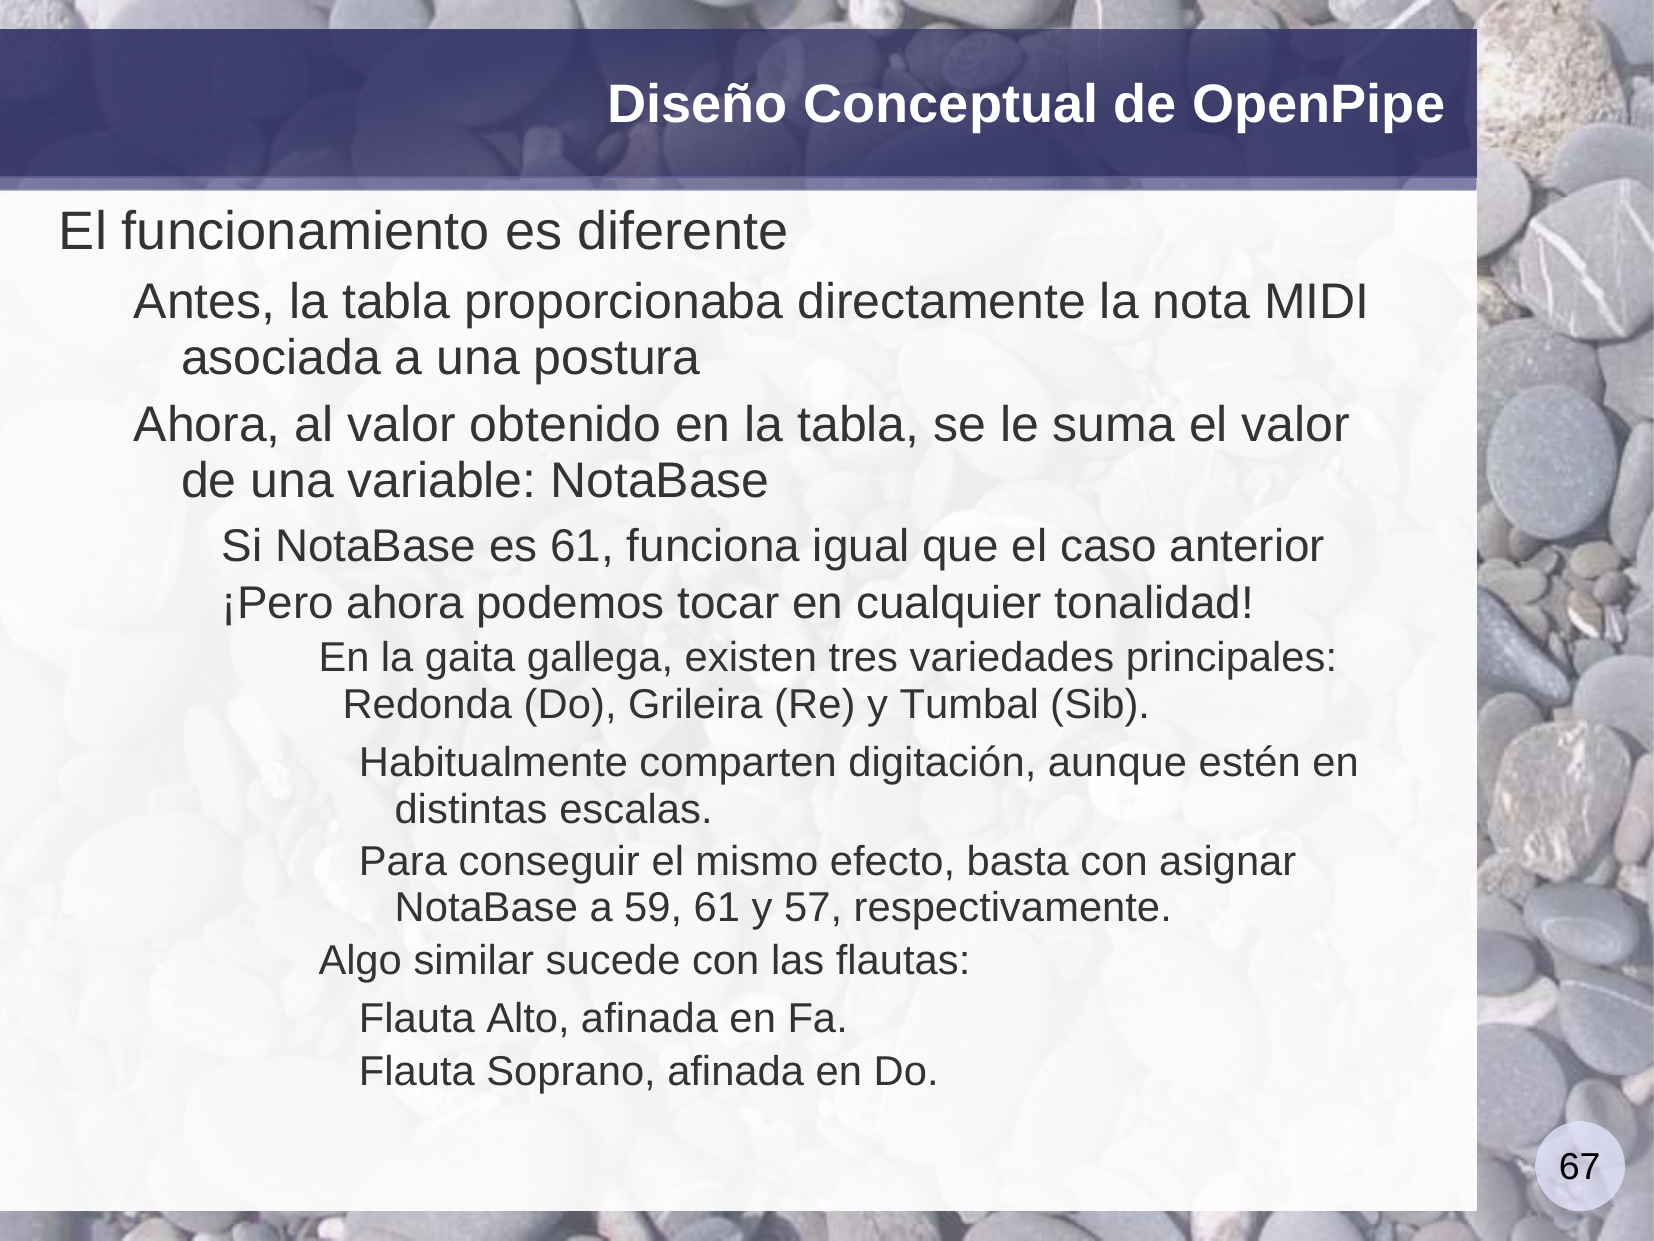

# Diseño Conceptual de OpenPipe
El funcionamiento es diferente
Antes, la tabla proporcionaba directamente la nota MIDI asociada a una postura
Ahora, al valor obtenido en la tabla, se le suma el valor de una variable: NotaBase
 Si NotaBase es 61, funciona igual que el caso anterior
 ¡Pero ahora podemos tocar en cualquier tonalidad!
 En la gaita gallega, existen tres variedades principales: Redonda (Do), Grileira (Re) y Tumbal (Sib).
Habitualmente comparten digitación, aunque estén en distintas escalas.
Para conseguir el mismo efecto, basta con asignar NotaBase a 59, 61 y 57, respectivamente.
 Algo similar sucede con las flautas:
Flauta Alto, afinada en Fa.
Flauta Soprano, afinada en Do.